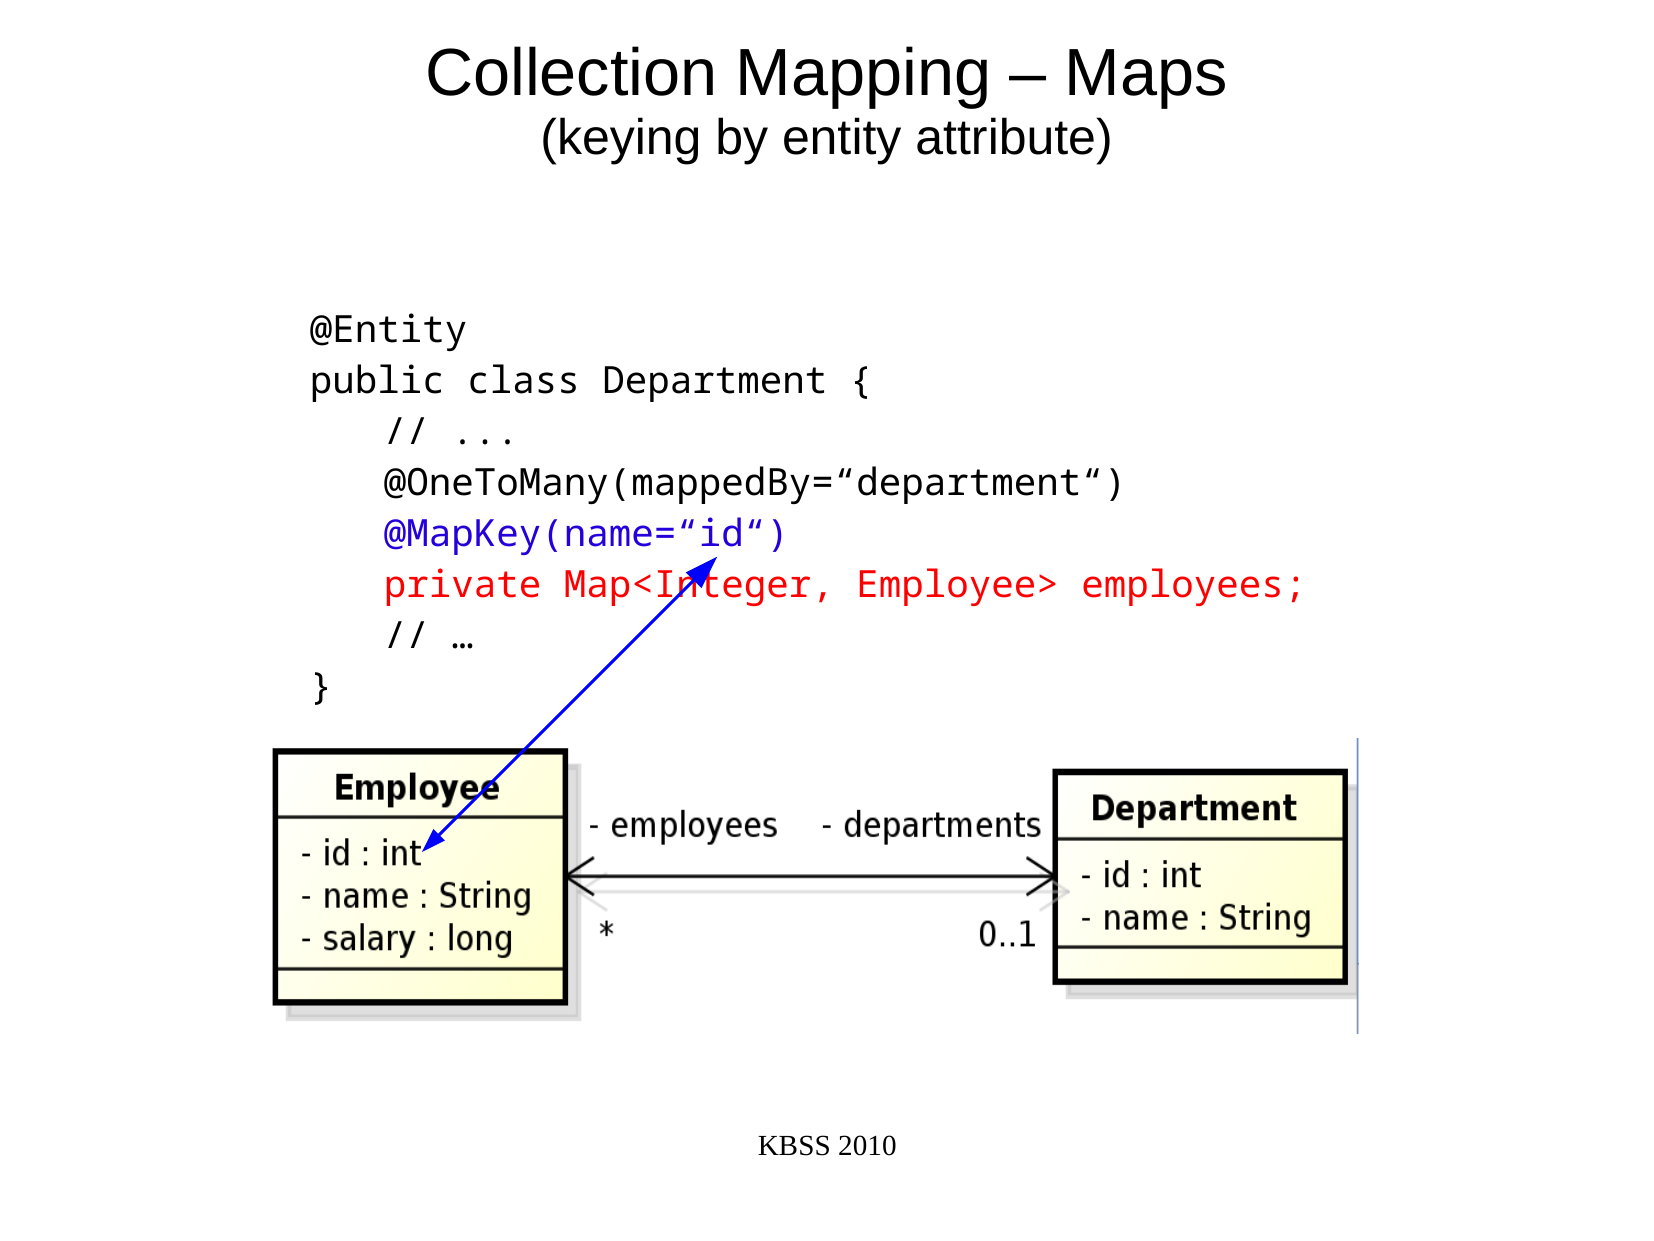

# Collection Mapping – Maps (keying by entity attribute)
@Entity
public class Department {
	// ...
	@OneToMany(mappedBy=“department“)
	@MapKey(name=“id“)
	private Map<Integer, Employee> employees;
	// …
}
KBSS 2010